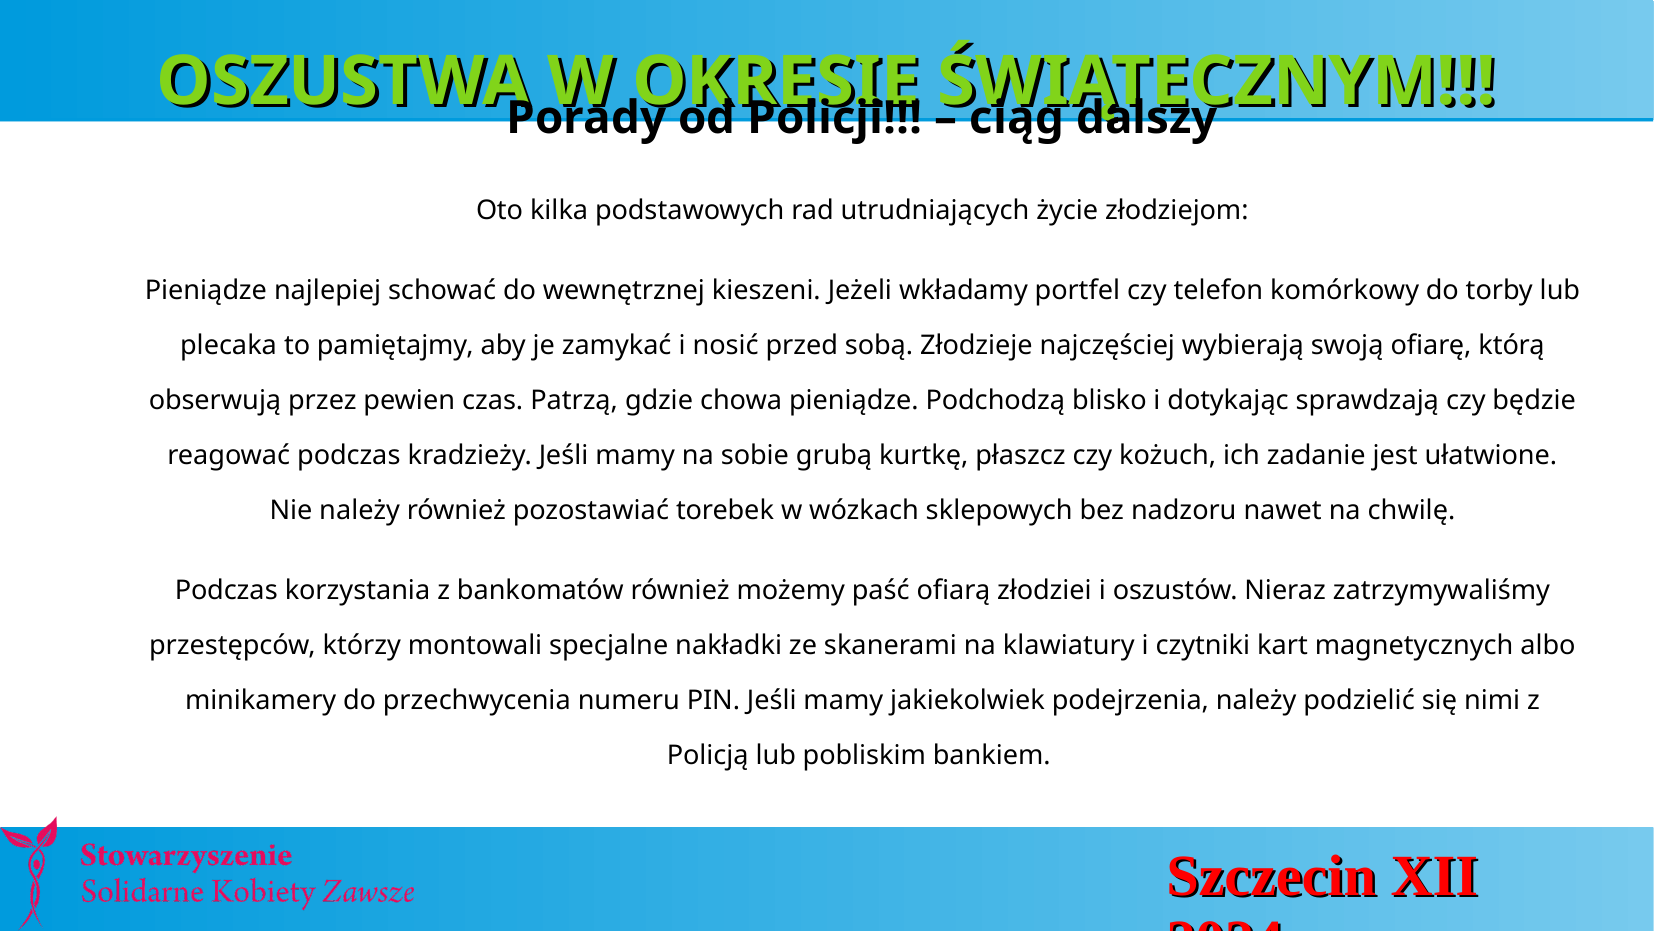

# OSZUSTWA W OKRESIE ŚWIĄTECZNYM!!!
Porady od Policji!!! – ciąg dalszy
Oto kilka podstawowych rad utrudniających życie złodziejom:
Pieniądze najlepiej schować do wewnętrznej kieszeni. Jeżeli wkładamy portfel czy telefon komórkowy do torby lub plecaka to pamiętajmy, aby je zamykać i nosić przed sobą. Złodzieje najczęściej wybierają swoją ofiarę, którą obserwują przez pewien czas. Patrzą, gdzie chowa pieniądze. Podchodzą blisko i dotykając sprawdzają czy będzie reagować podczas kradzieży. Jeśli mamy na sobie grubą kurtkę, płaszcz czy kożuch, ich zadanie jest ułatwione. Nie należy również pozostawiać torebek w wózkach sklepowych bez nadzoru nawet na chwilę.
Podczas korzystania z bankomatów również możemy paść ofiarą złodziei i oszustów. Nieraz zatrzymywaliśmy przestępców, którzy montowali specjalne nakładki ze skanerami na klawiatury i czytniki kart magnetycznych albo minikamery do przechwycenia numeru PIN. Jeśli mamy jakiekolwiek podejrzenia, należy podzielić się nimi z Policją lub pobliskim bankiem.
Szczecin XII 2024
6